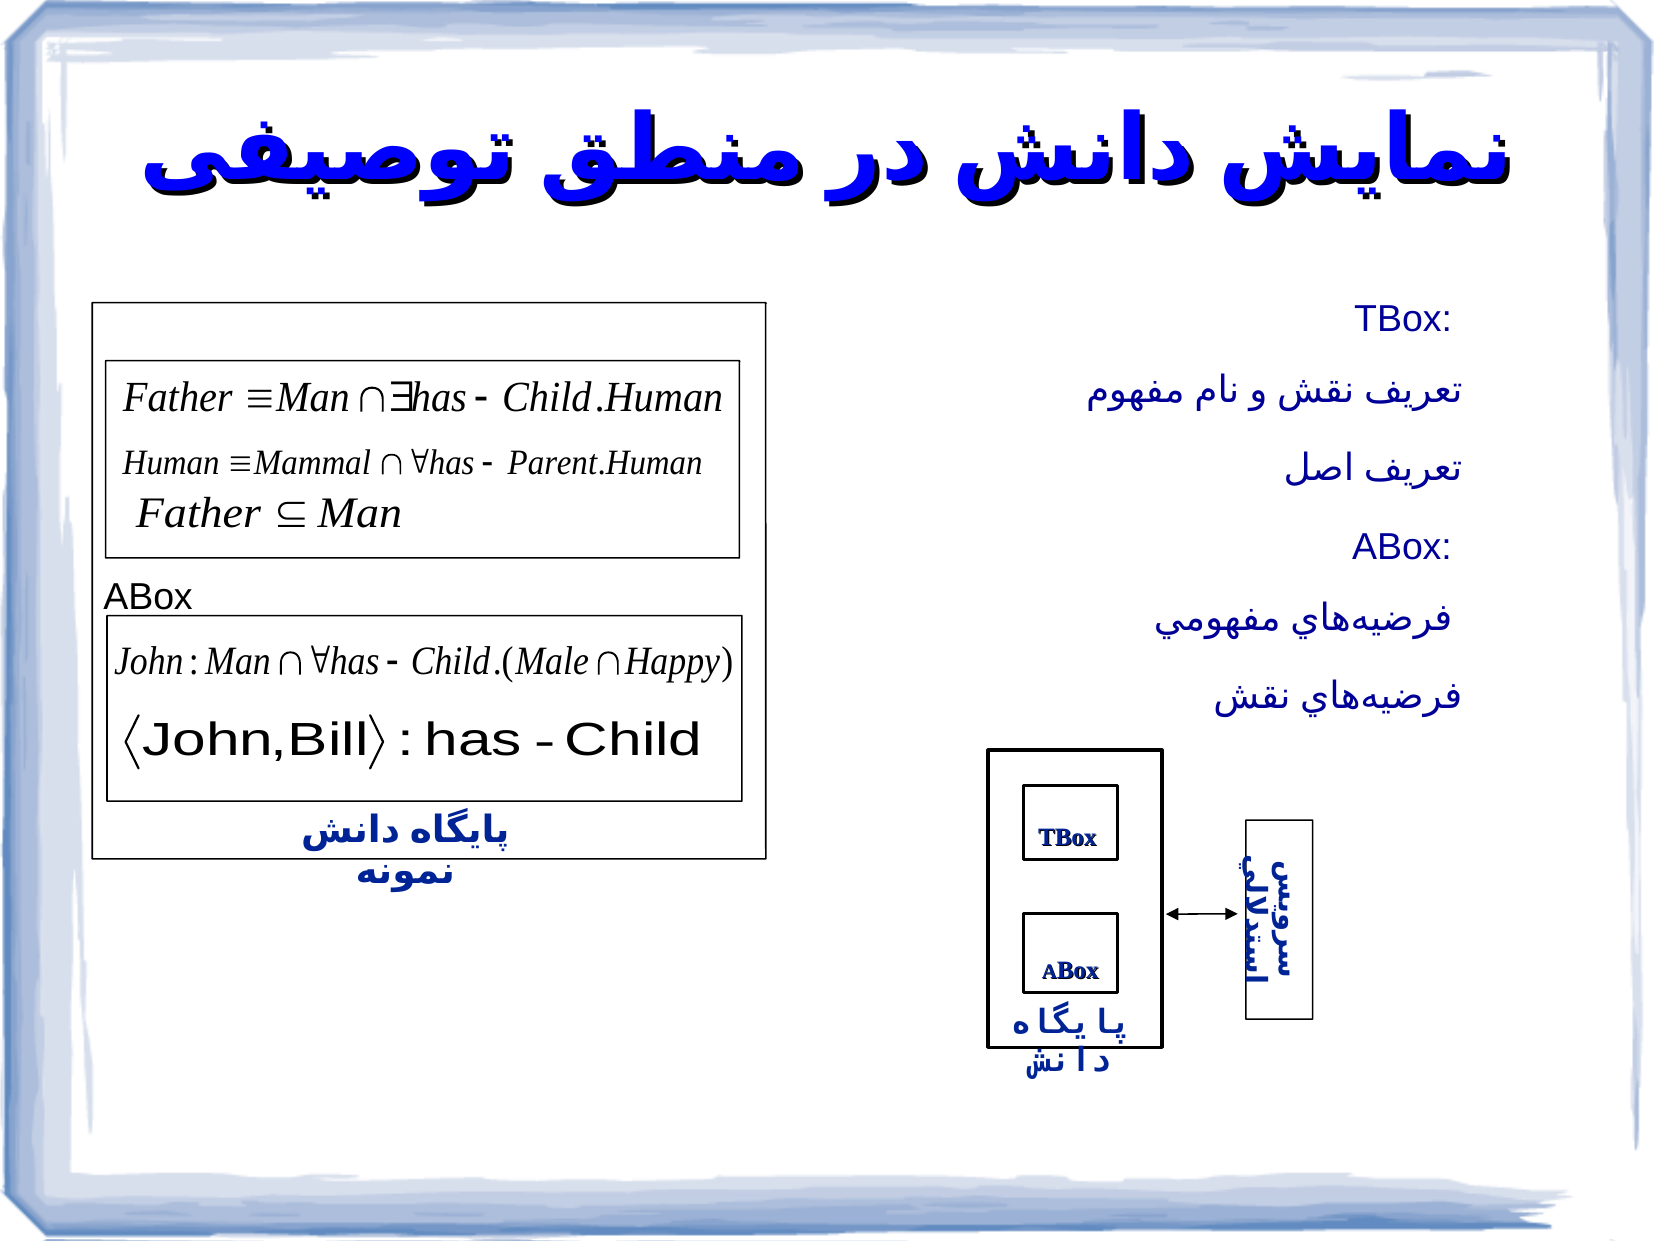

# نمايش دانش در منطق توصیفی
TBox:
تعريف نقش و‌ نام مفهوم
تعريف اصل‌
ABox:
فرضيه‌هاي مفهومي
فرضيه‌هاي نقش
ABox
پايگاه دانش نمونه
TBox
ABox
سرويس استدلالي
پايگاه دانش